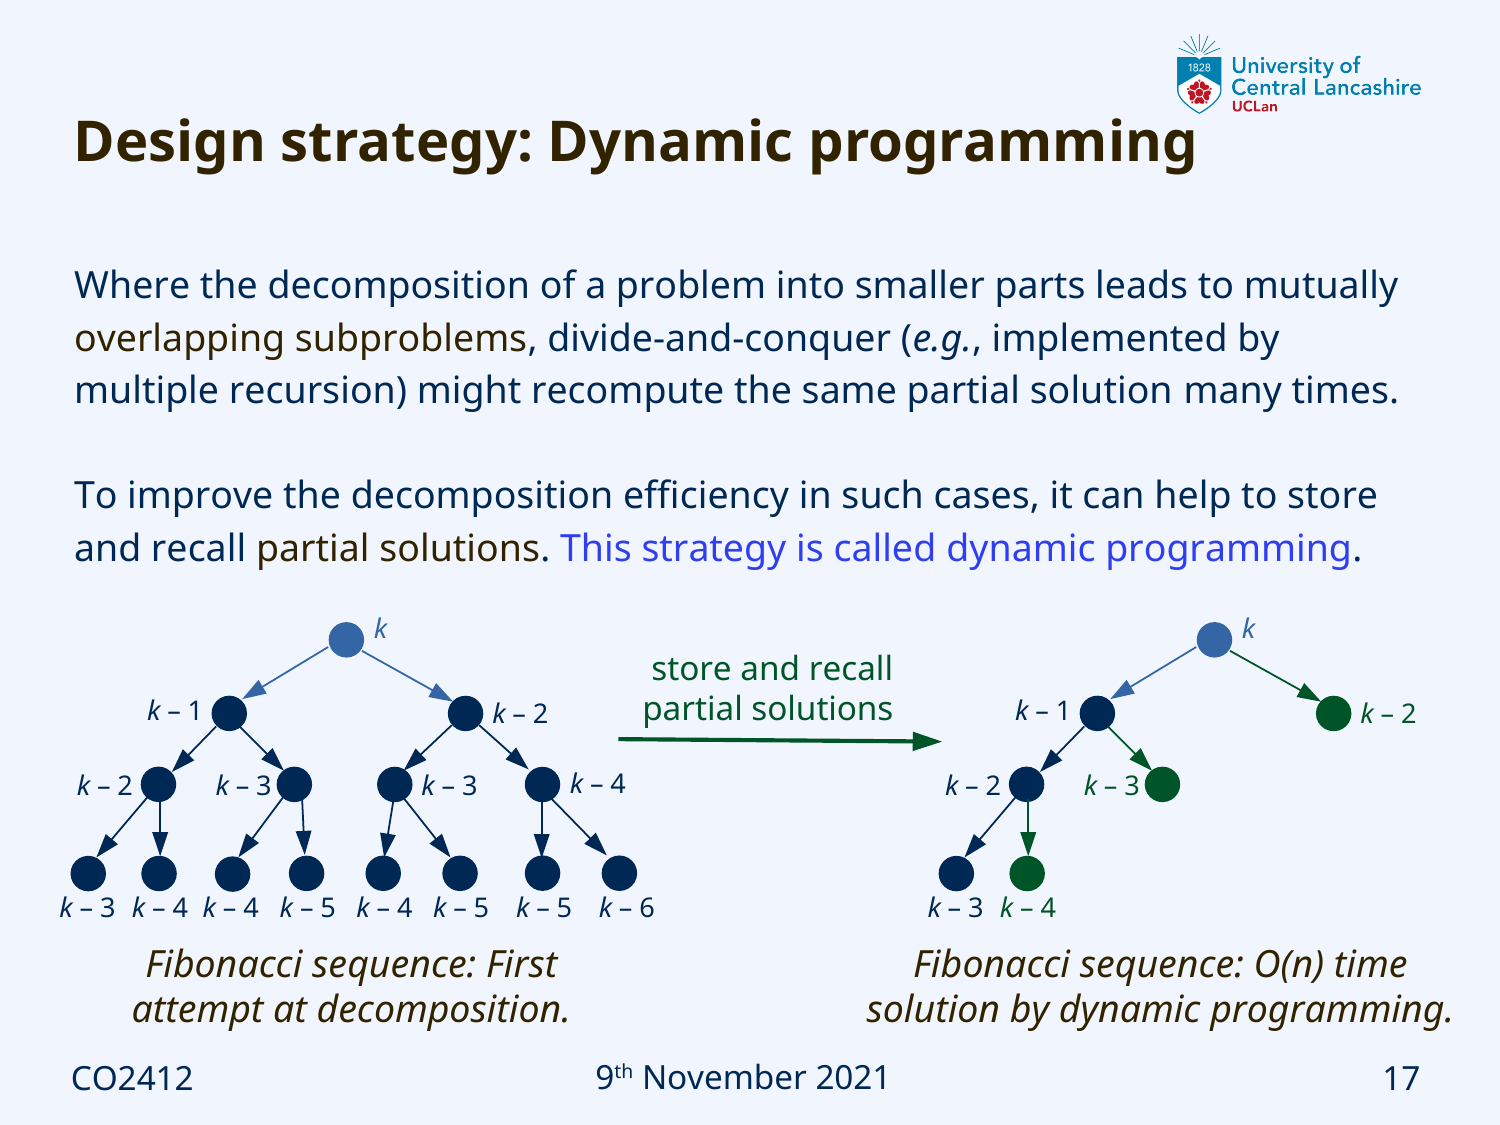

# Design strategy: Dynamic programming
Where the decomposition of a problem into smaller parts leads to mutually overlapping subproblems, divide-and-conquer (e.g., implemented by multiple recursion) might recompute the same partial solution many times.
To improve the decomposition efficiency in such cases, it can help to store and recall partial solutions. This strategy is called dynamic programming.
k
k
store and recall partial solutions
k – 1
k – 1
k – 2
k – 2
k – 4
k – 2
k – 2
k – 3
k – 3
k – 3
k – 3
k – 3
k – 4
k – 4
k – 4
k – 4
k – 5
k – 5
k – 5
k – 6
Fibonacci sequence: First attempt at decomposition.
Fibonacci sequence: O(n) time solution by dynamic programming.